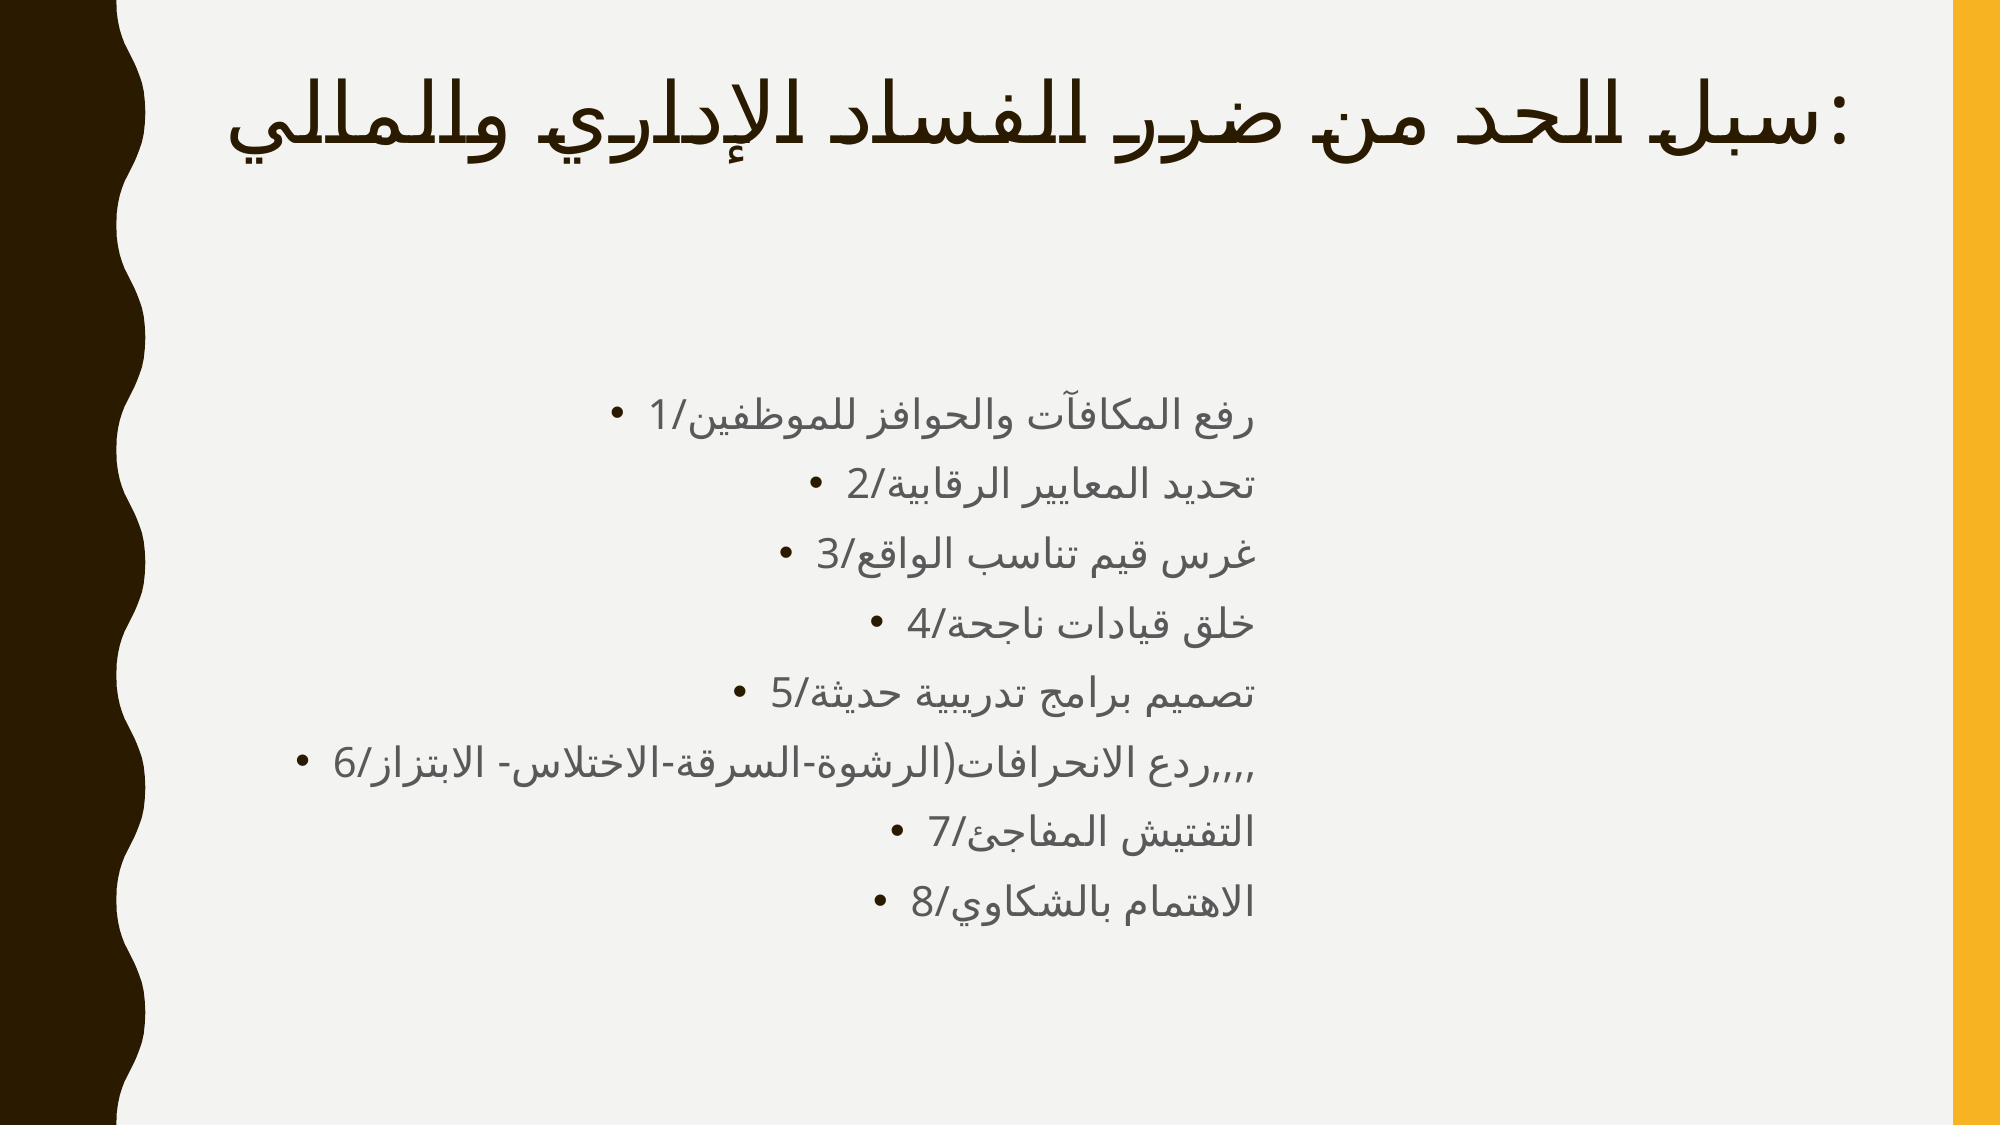

# سبل الحد من ضرر الفساد الإداري والمالي:
1/رفع المكافآت والحوافز للموظفين
2/تحديد المعايير الرقابية
3/غرس قيم تناسب الواقع
4/خلق قيادات ناجحة
5/تصميم برامج تدريبية حديثة
6/ردع الانحرافات(الرشوة-السرقة-الاختلاس- الابتزاز,,,,
7/التفتيش المفاجئ
8/الاهتمام بالشكاوي